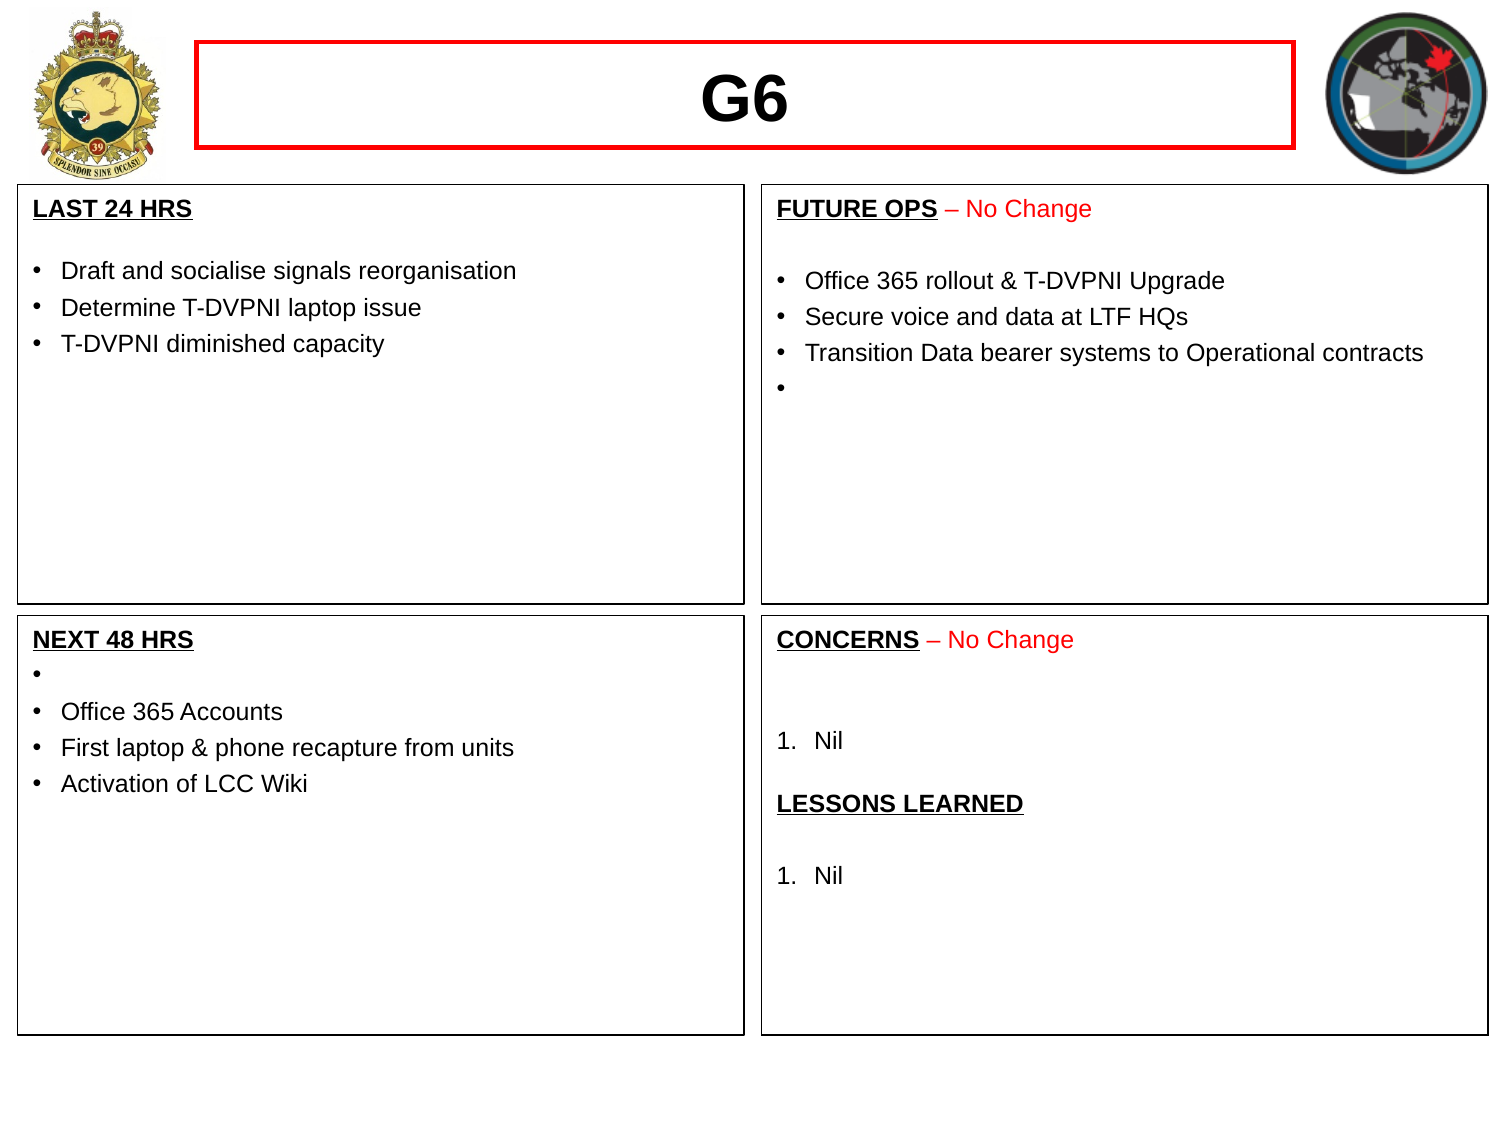

# G6
LAST 24 HRS
Draft and socialise signals reorganisation
Determine T-DVPNI laptop issue
T-DVPNI diminished capacity
FUTURE OPS – No Change
Office 365 rollout & T-DVPNI Upgrade
Secure voice and data at LTF HQs
Transition Data bearer systems to Operational contracts
NEXT 48 HRS
Office 365 Accounts
First laptop & phone recapture from units
Activation of LCC Wiki
CONCERNS – No Change
Nil
LESSONS LEARNED
Nil